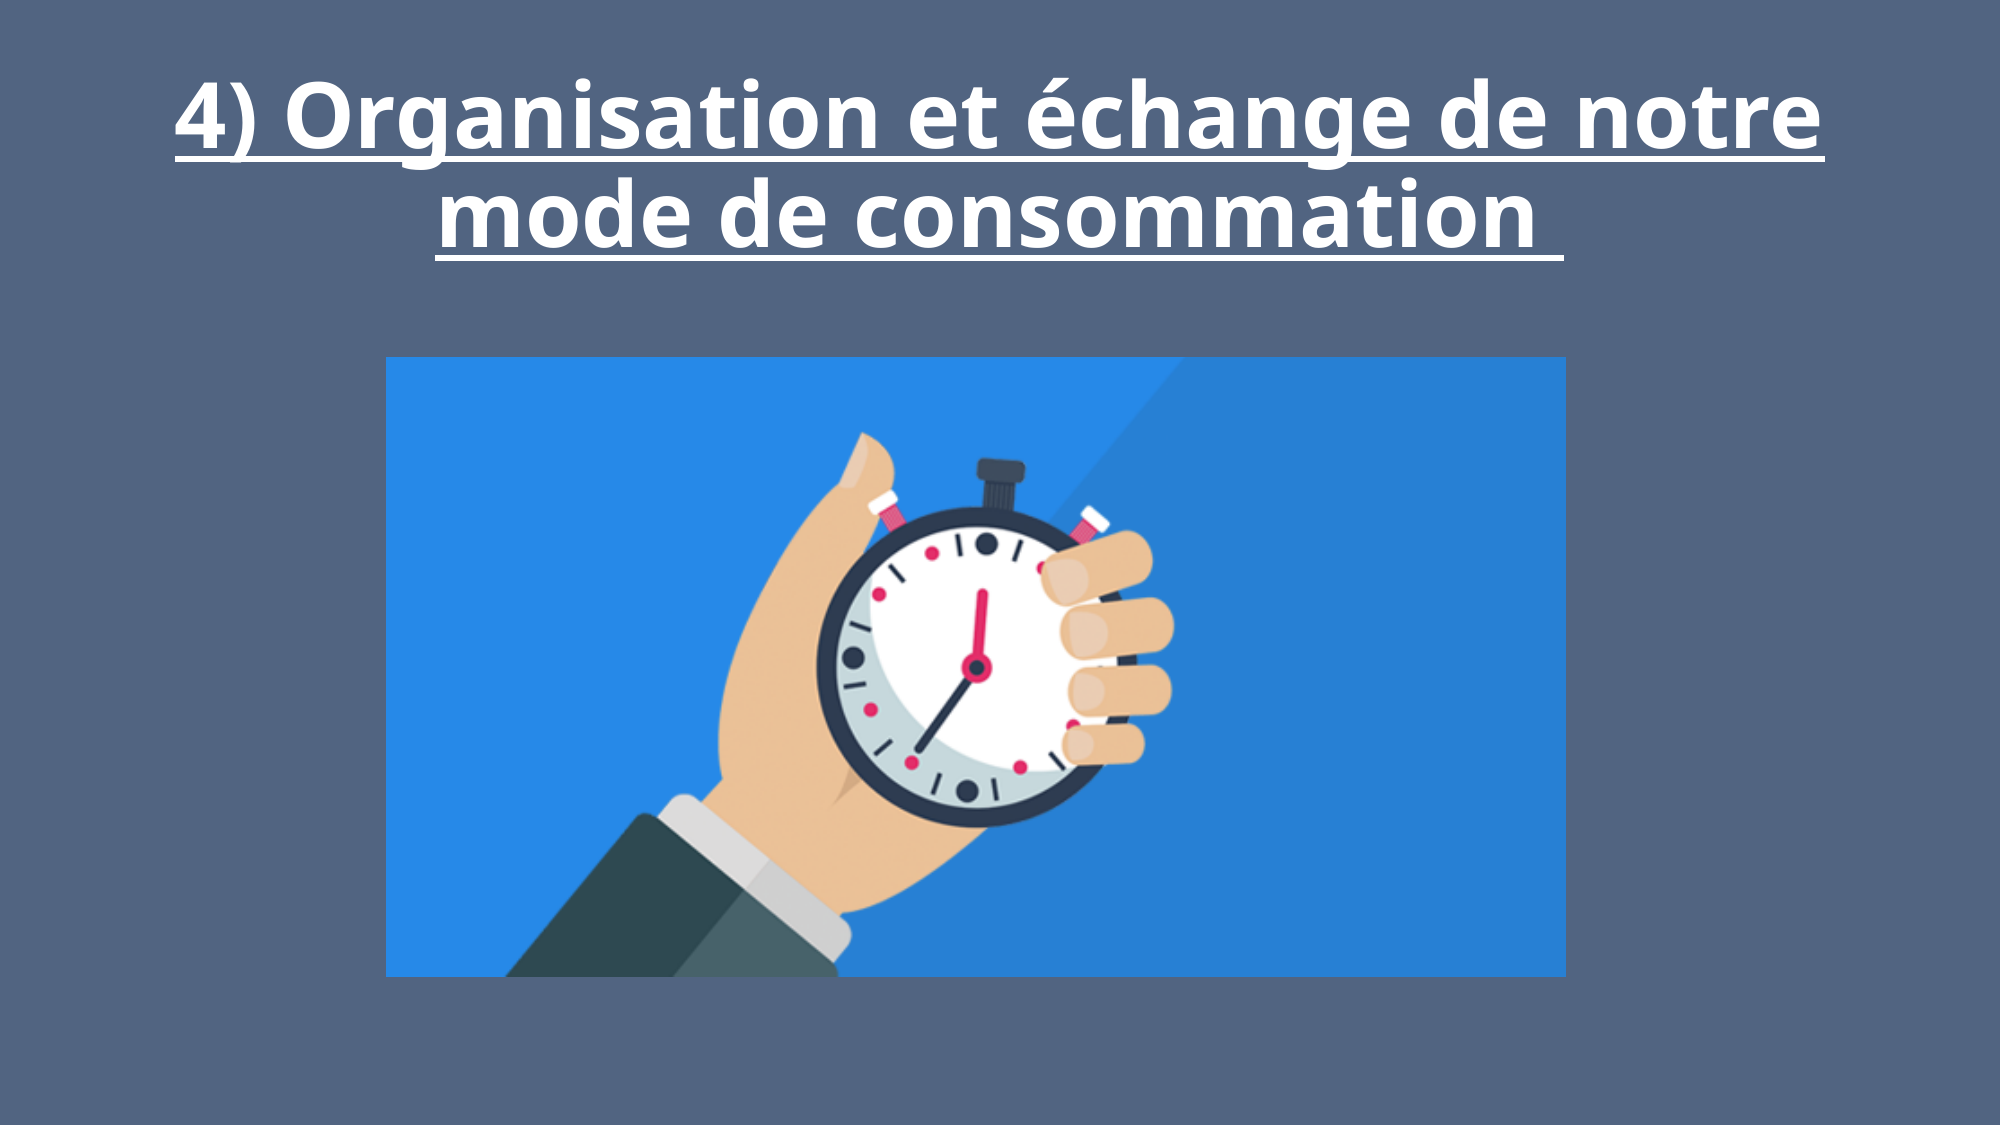

# 4) Organisation et échange de notre mode de consommation